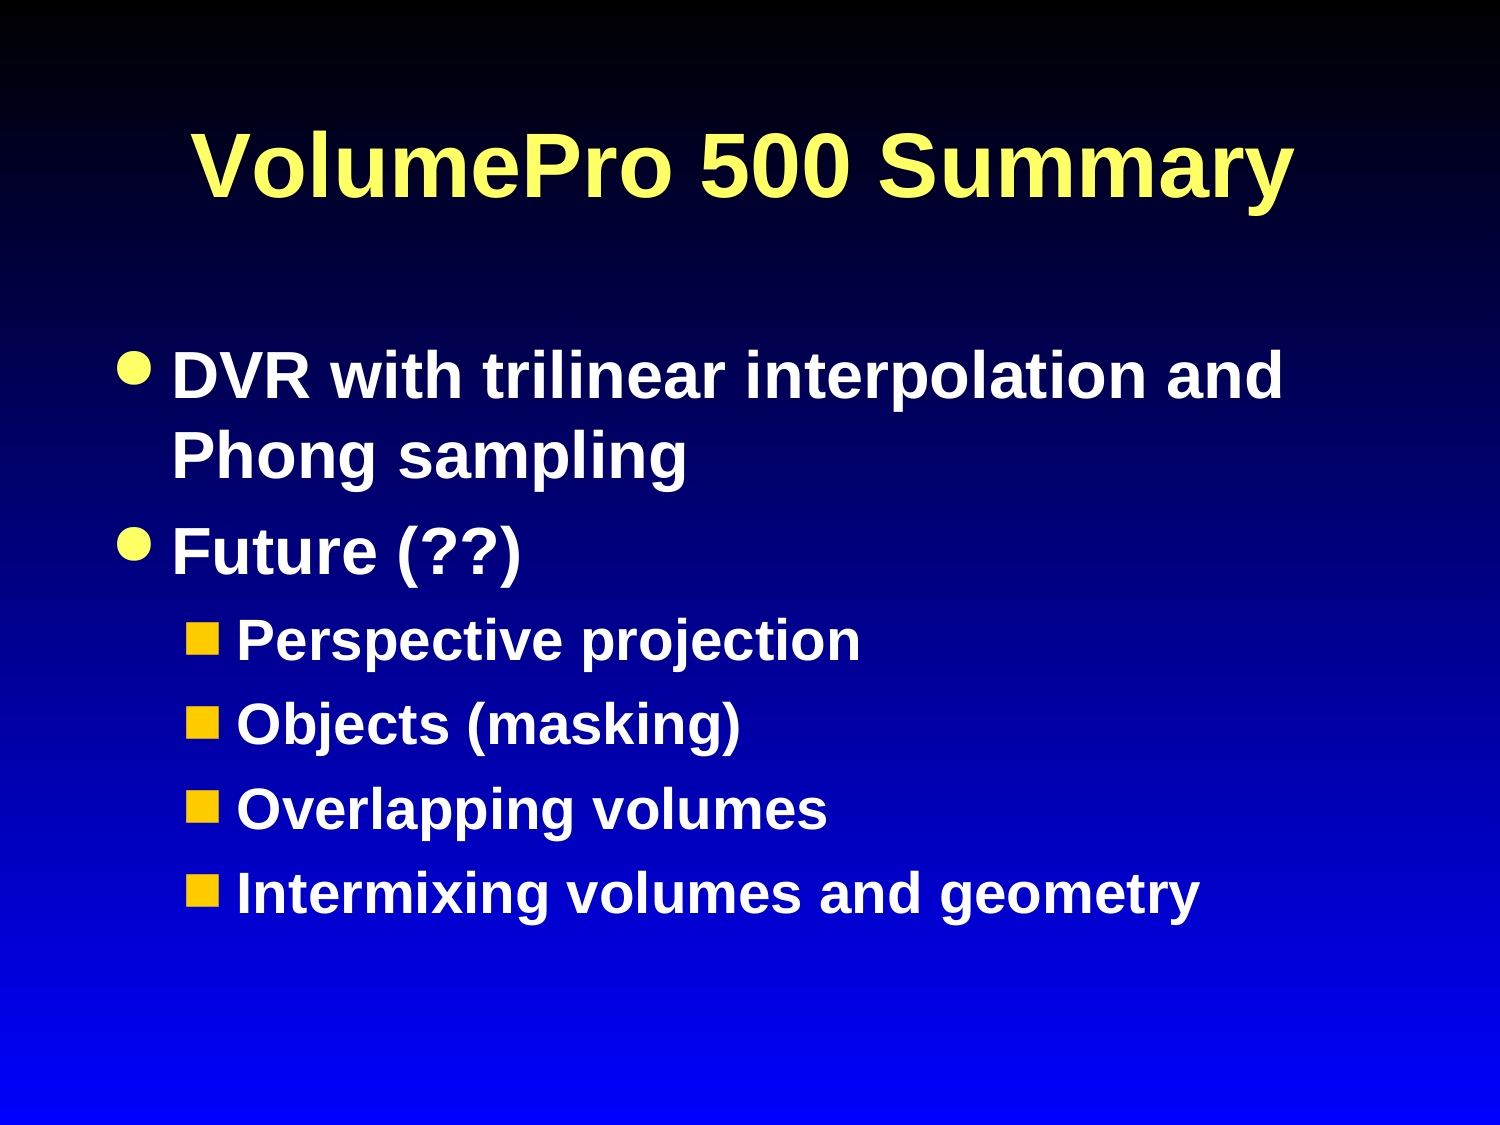

# VolumePro 500 Summary
DVR with trilinear interpolation and Phong sampling
Future (??)
Perspective projection
Objects (masking)
Overlapping volumes
Intermixing volumes and geometry